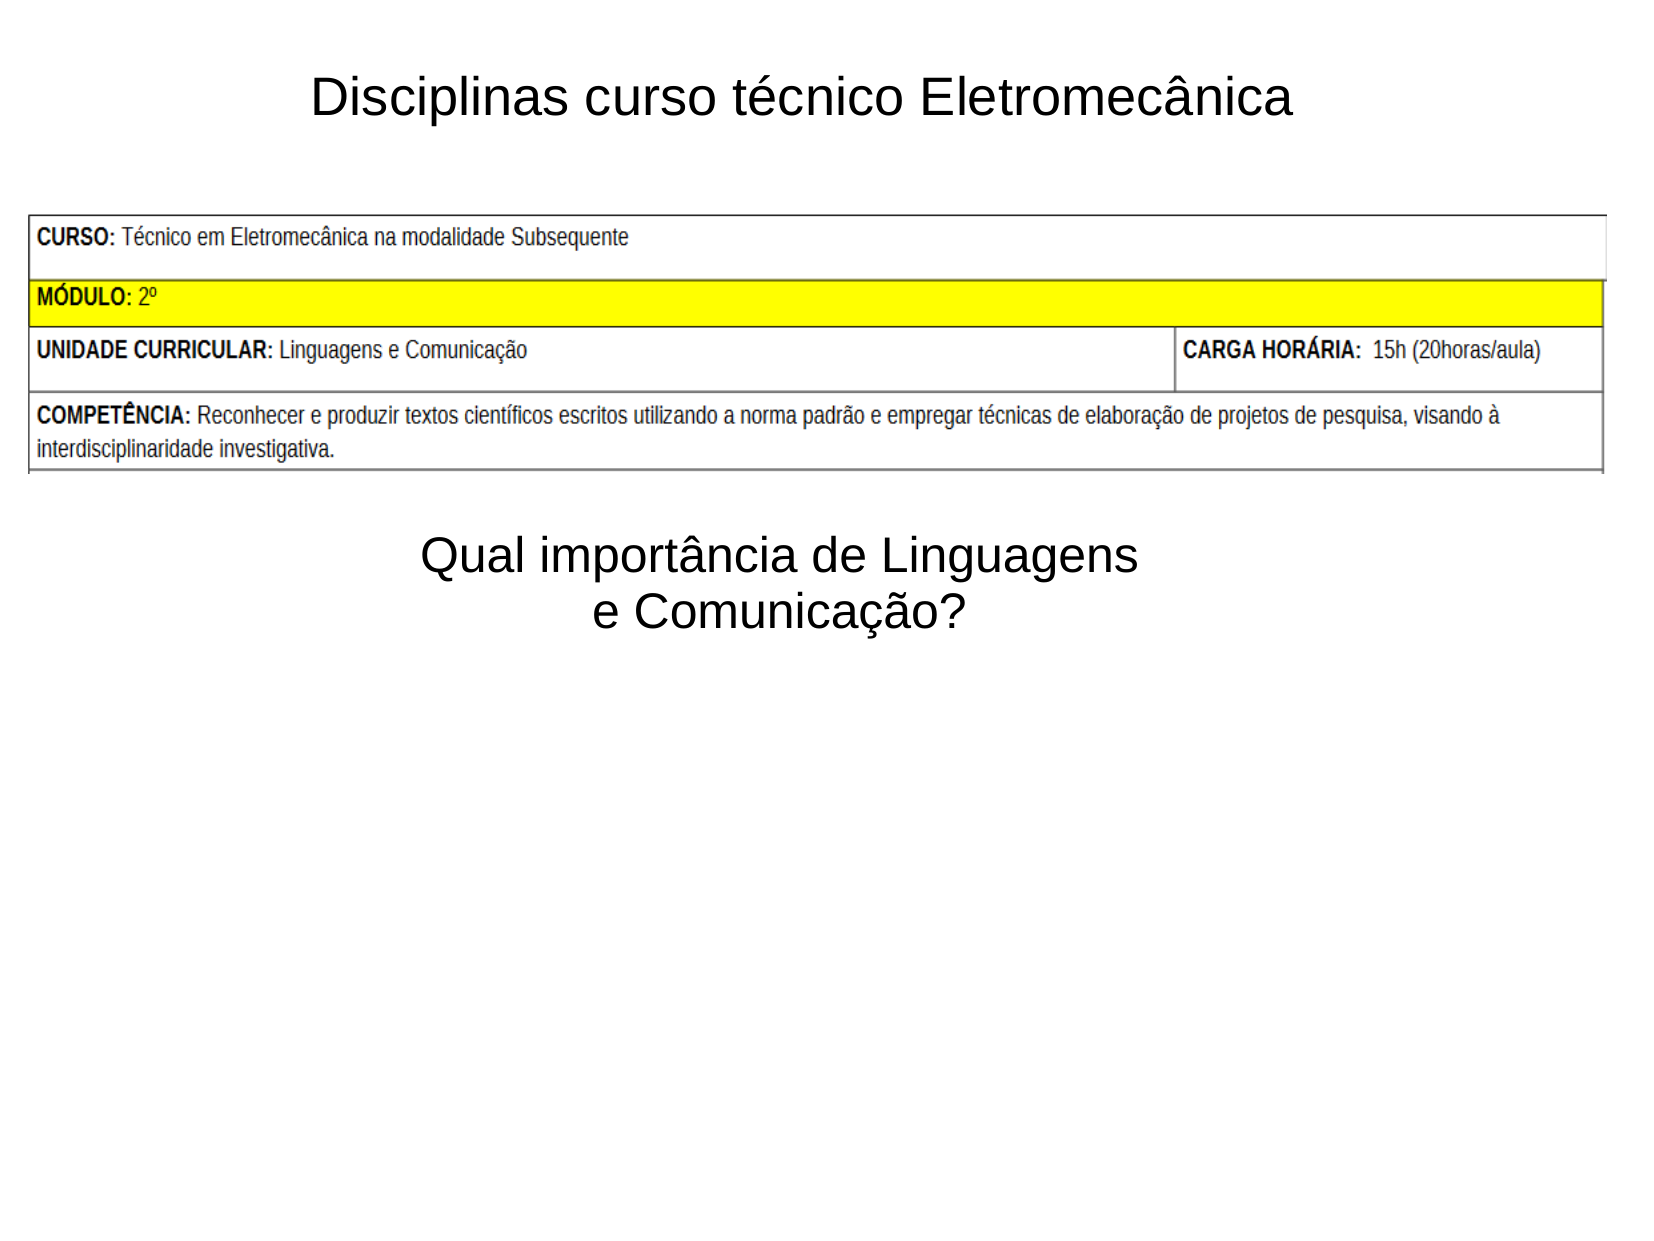

Disciplinas curso técnico Eletromecânica
Qual importância de Linguagens e Comunicação?